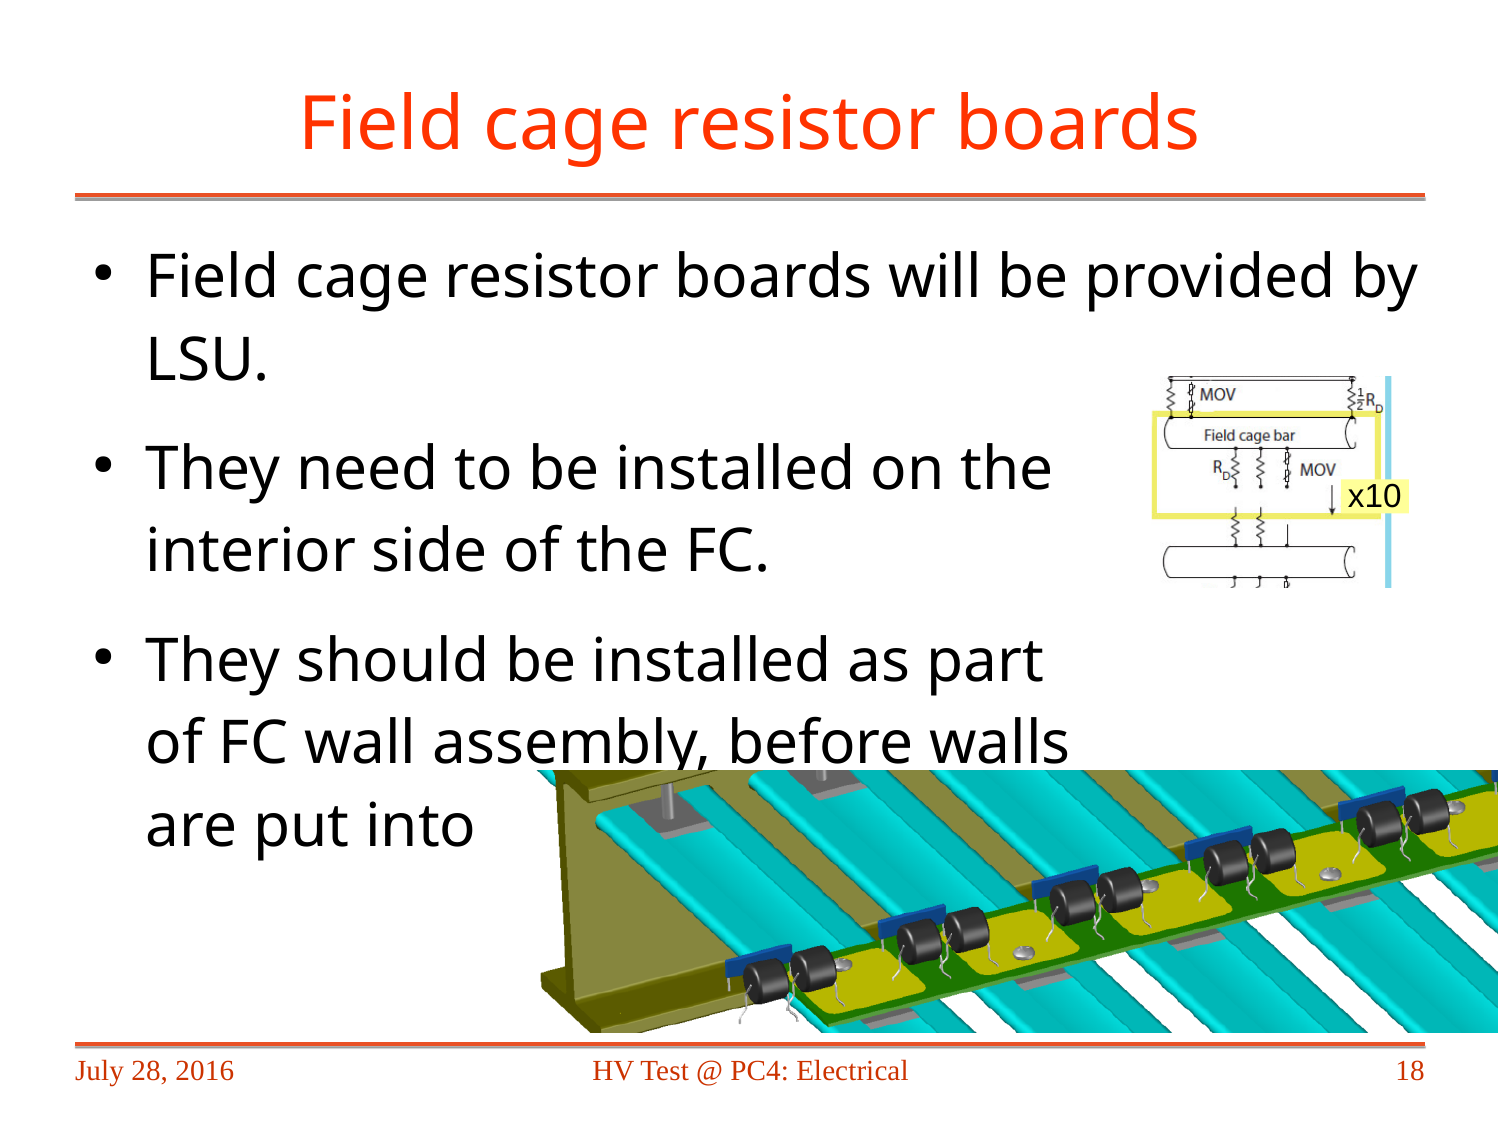

# Field cage resistor boards
Field cage resistor boards will be provided by LSU.
They need to be installed on the interior side of the FC.
They should be installed as part of FC wall assembly, before walls are put into place.
x10
July 28, 2016
HV Test @ PC4: Electrical
18